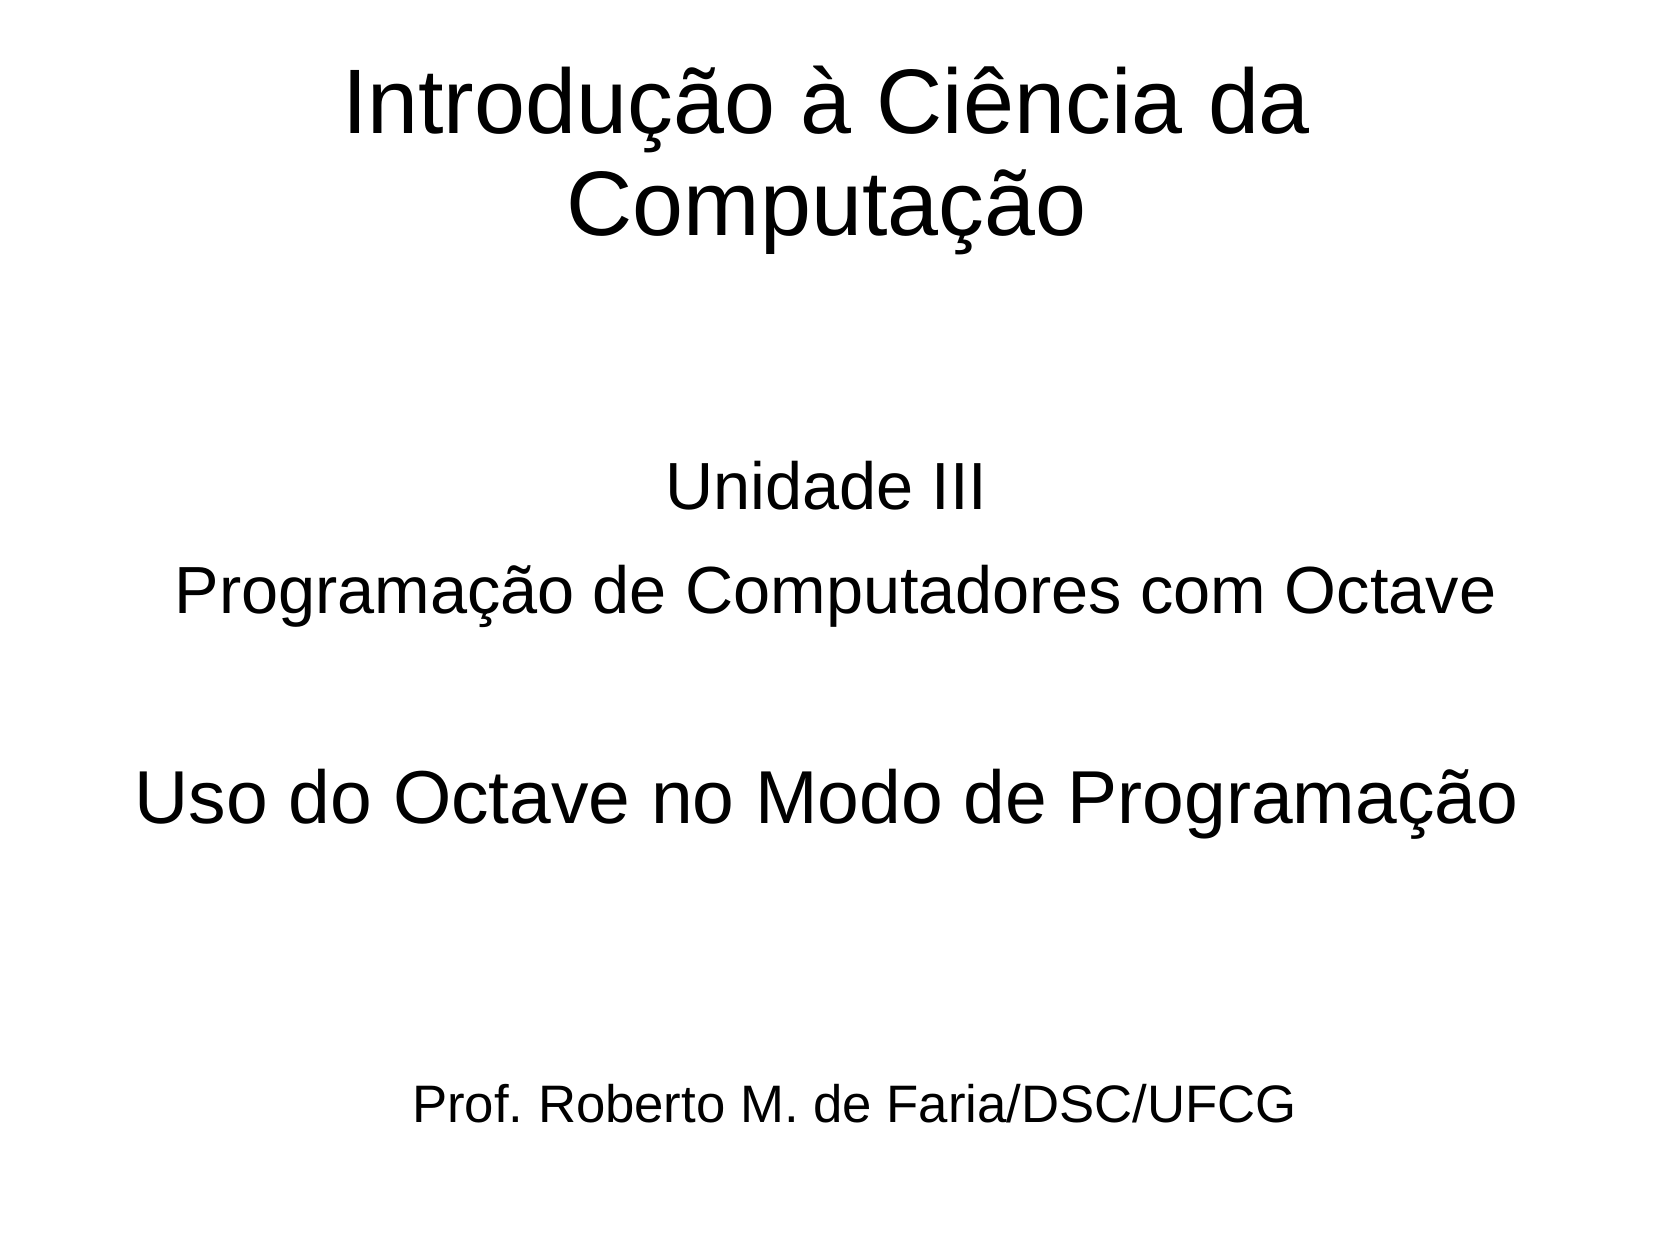

# Introdução à Ciência da Computação
Unidade III
 Programação de Computadores com Octave
Uso do Octave no Modo de Programação
Prof. Roberto M. de Faria/DSC/UFCG